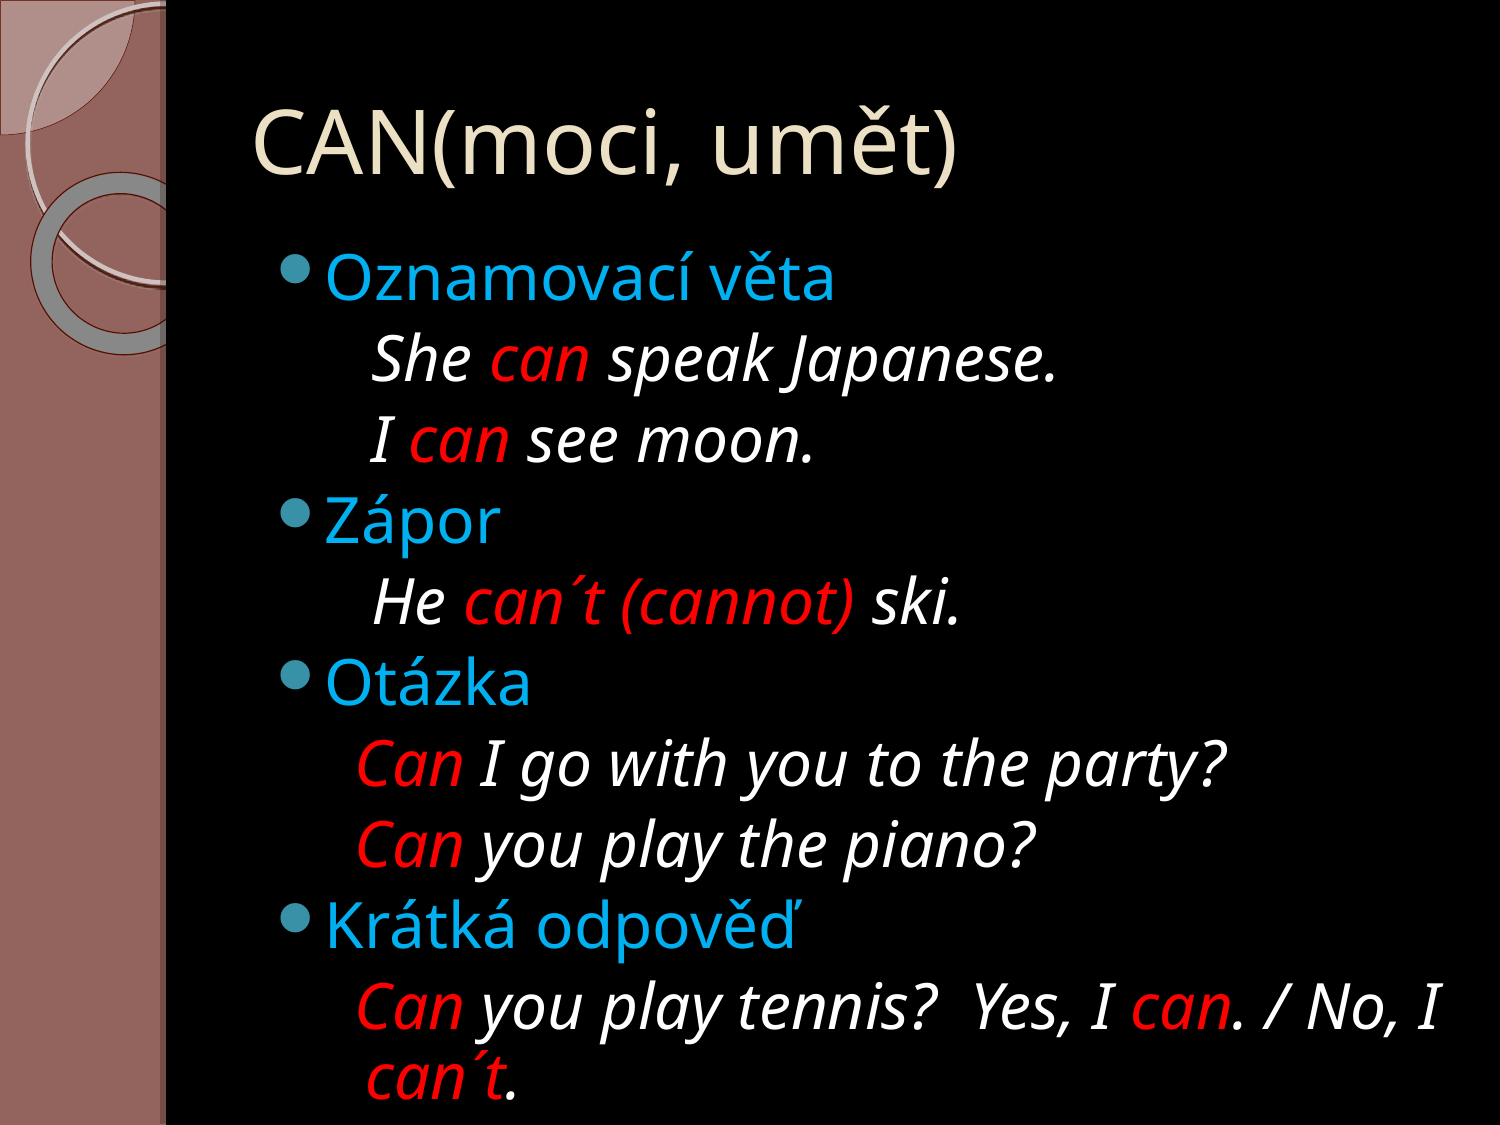

# CAN(moci, umět)
Oznamovací věta
 She can speak Japanese.
 I can see moon.
Zápor
 He can´t (cannot) ski.
Otázka
 Can I go with you to the party?
 Can you play the piano?
Krátká odpověď
 Can you play tennis? Yes, I can. / No, I can´t.